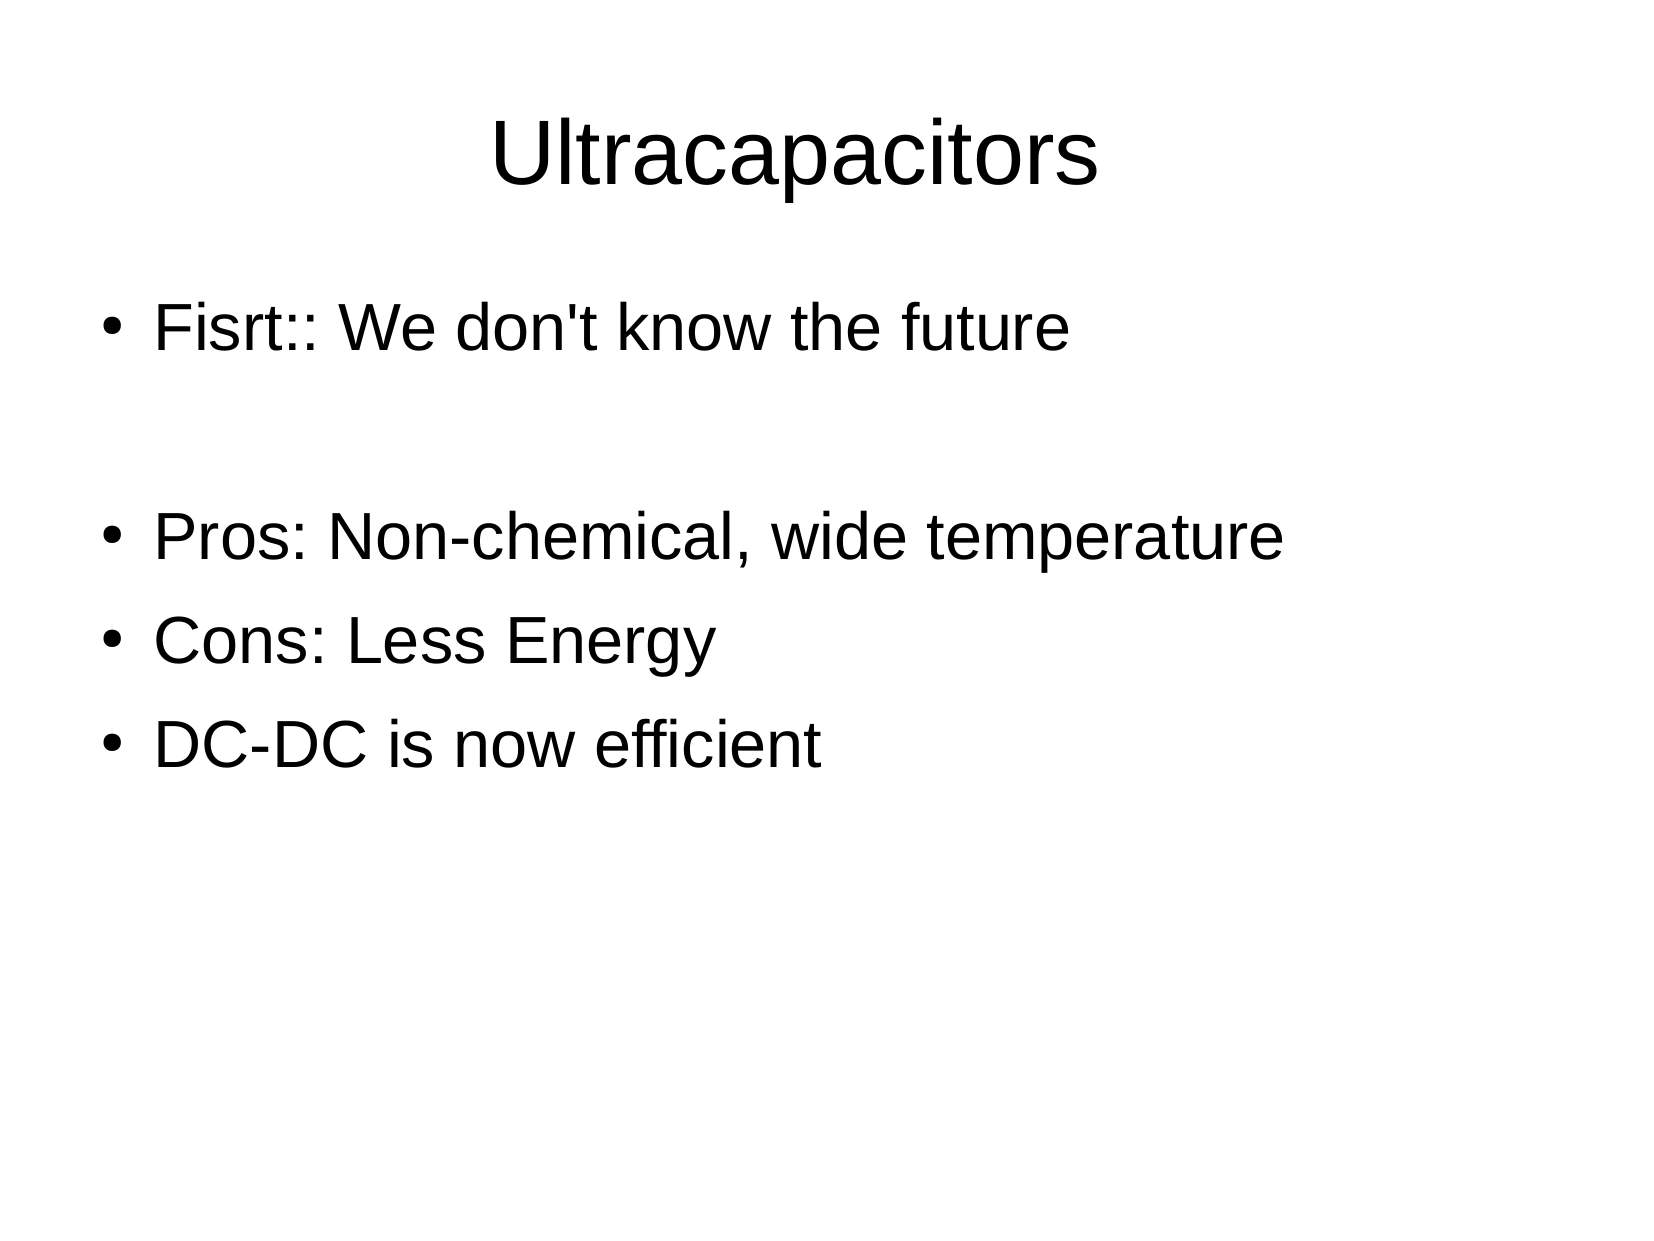

# Ultracapacitors
Fisrt:: We don't know the future
Pros: Non-chemical, wide temperature
Cons: Less Energy
DC-DC is now efficient